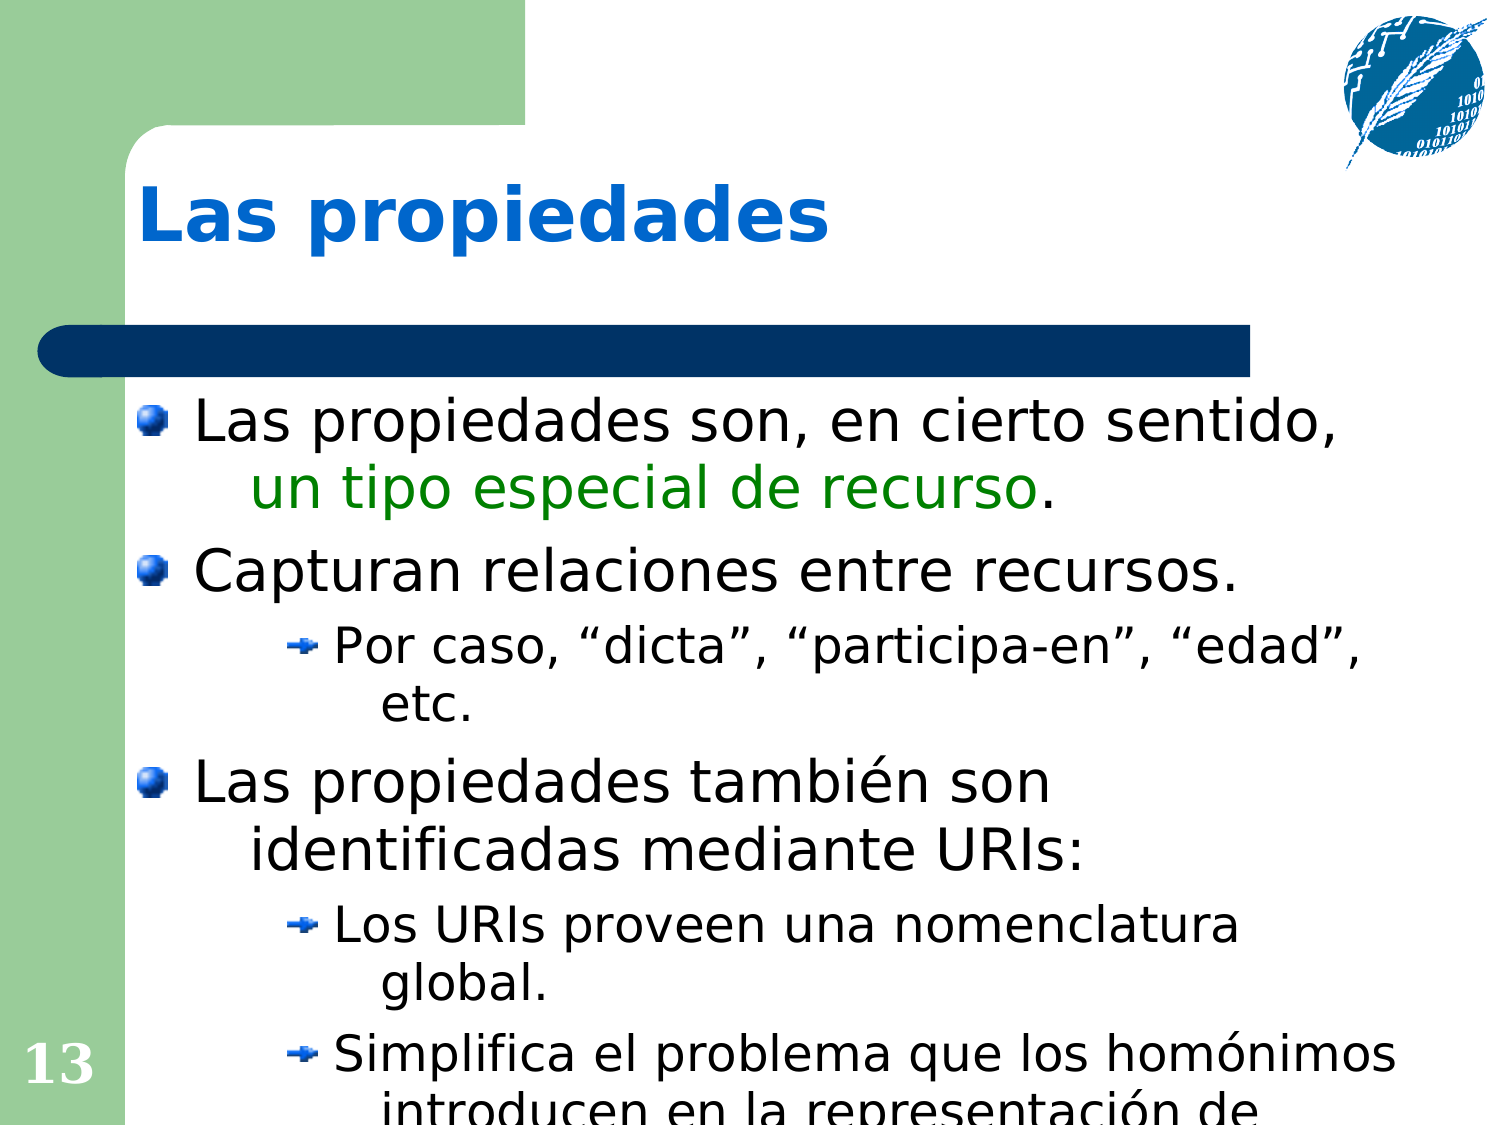

# Las propiedades
Las propiedades son, en cierto sentido, un tipo especial de recurso.
Capturan relaciones entre recursos.
Por caso, “dicta”, “participa-en”, “edad”, etc.
Las propiedades también son identificadas mediante URIs:
Los URIs proveen una nomenclatura global.
Simplifica el problema que los homónimos introducen en la representación de conocimiento distribuido.
13